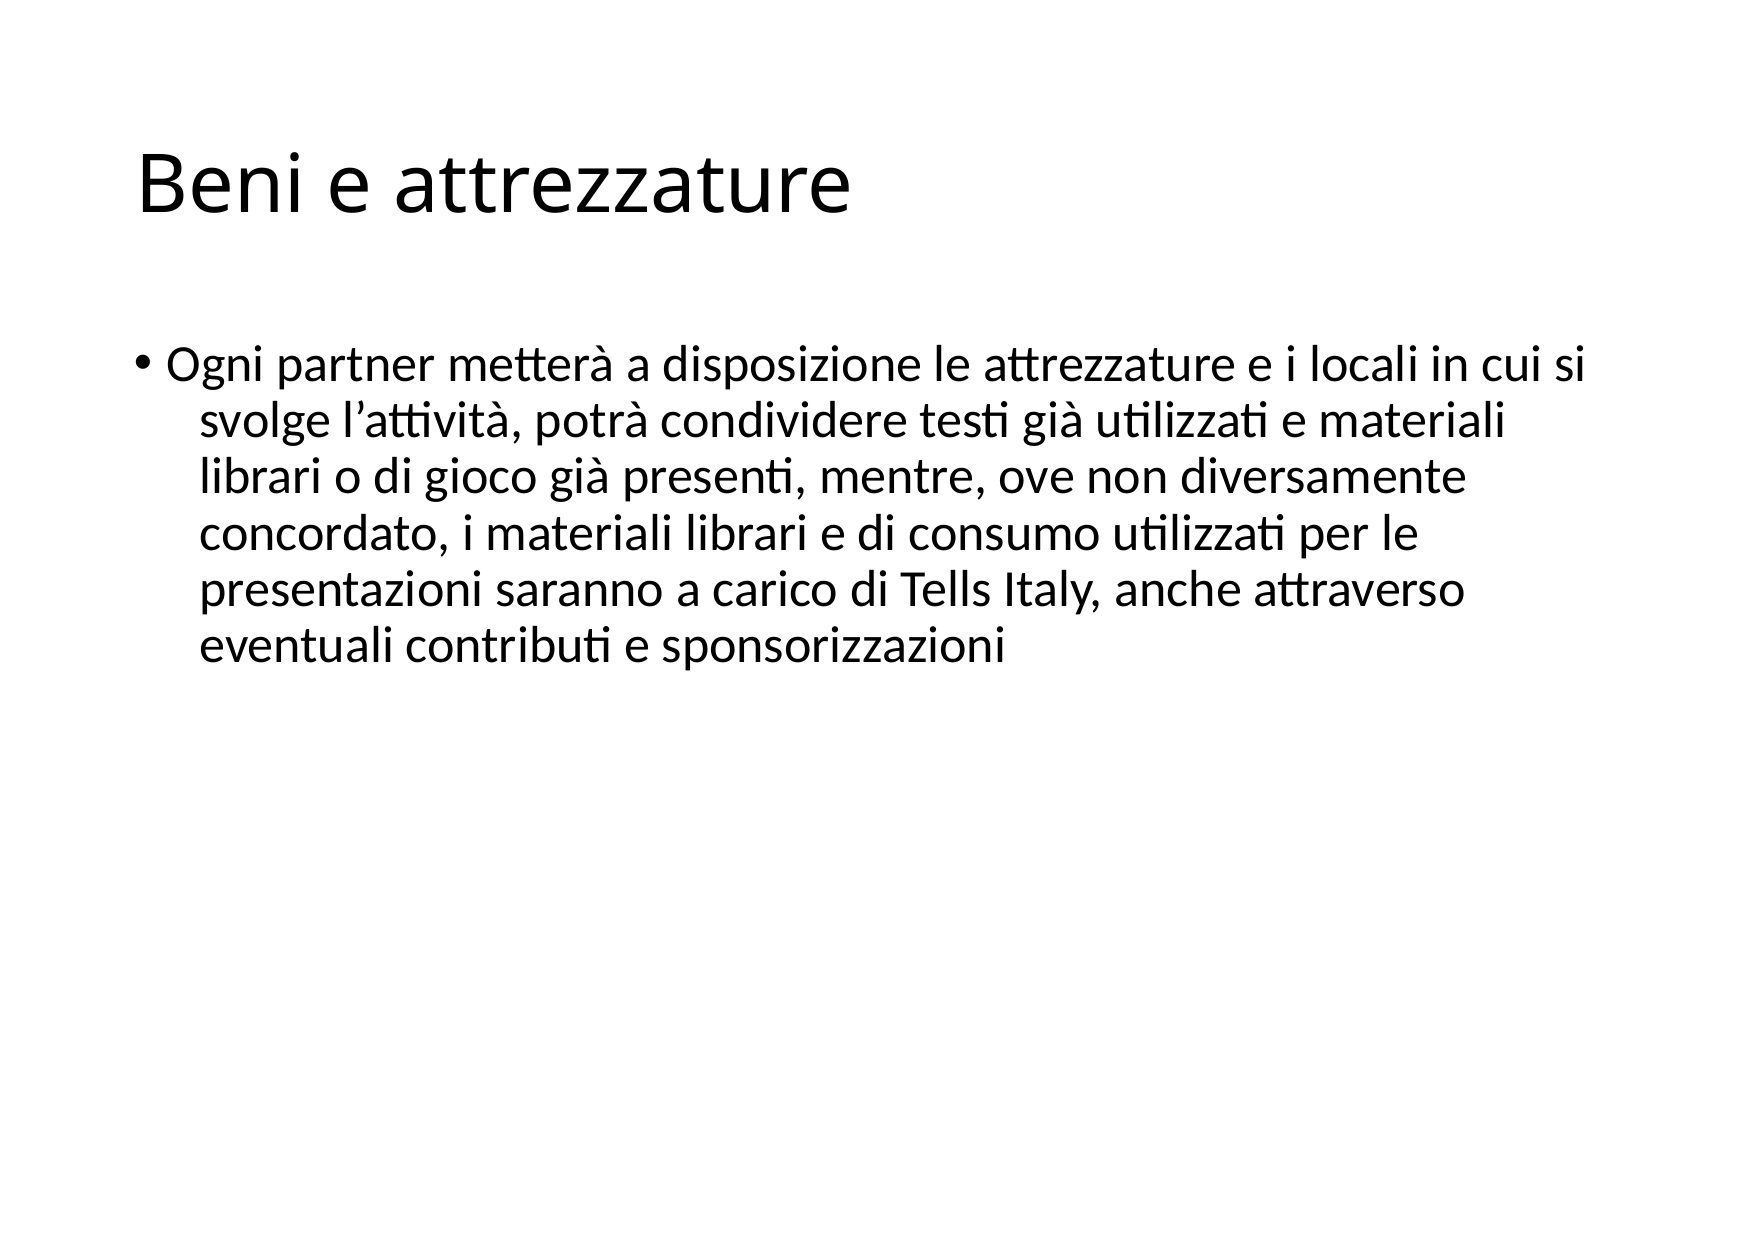

# Beni e attrezzature
Ogni partner metterà a disposizione le attrezzature e i locali in cui si svolge l’attività, potrà condividere testi già utilizzati e materiali librari o di gioco già presenti, mentre, ove non diversamente concordato, i materiali librari e di consumo utilizzati per le presentazioni saranno a carico di Tells Italy, anche attraverso eventuali contributi e sponsorizzazioni